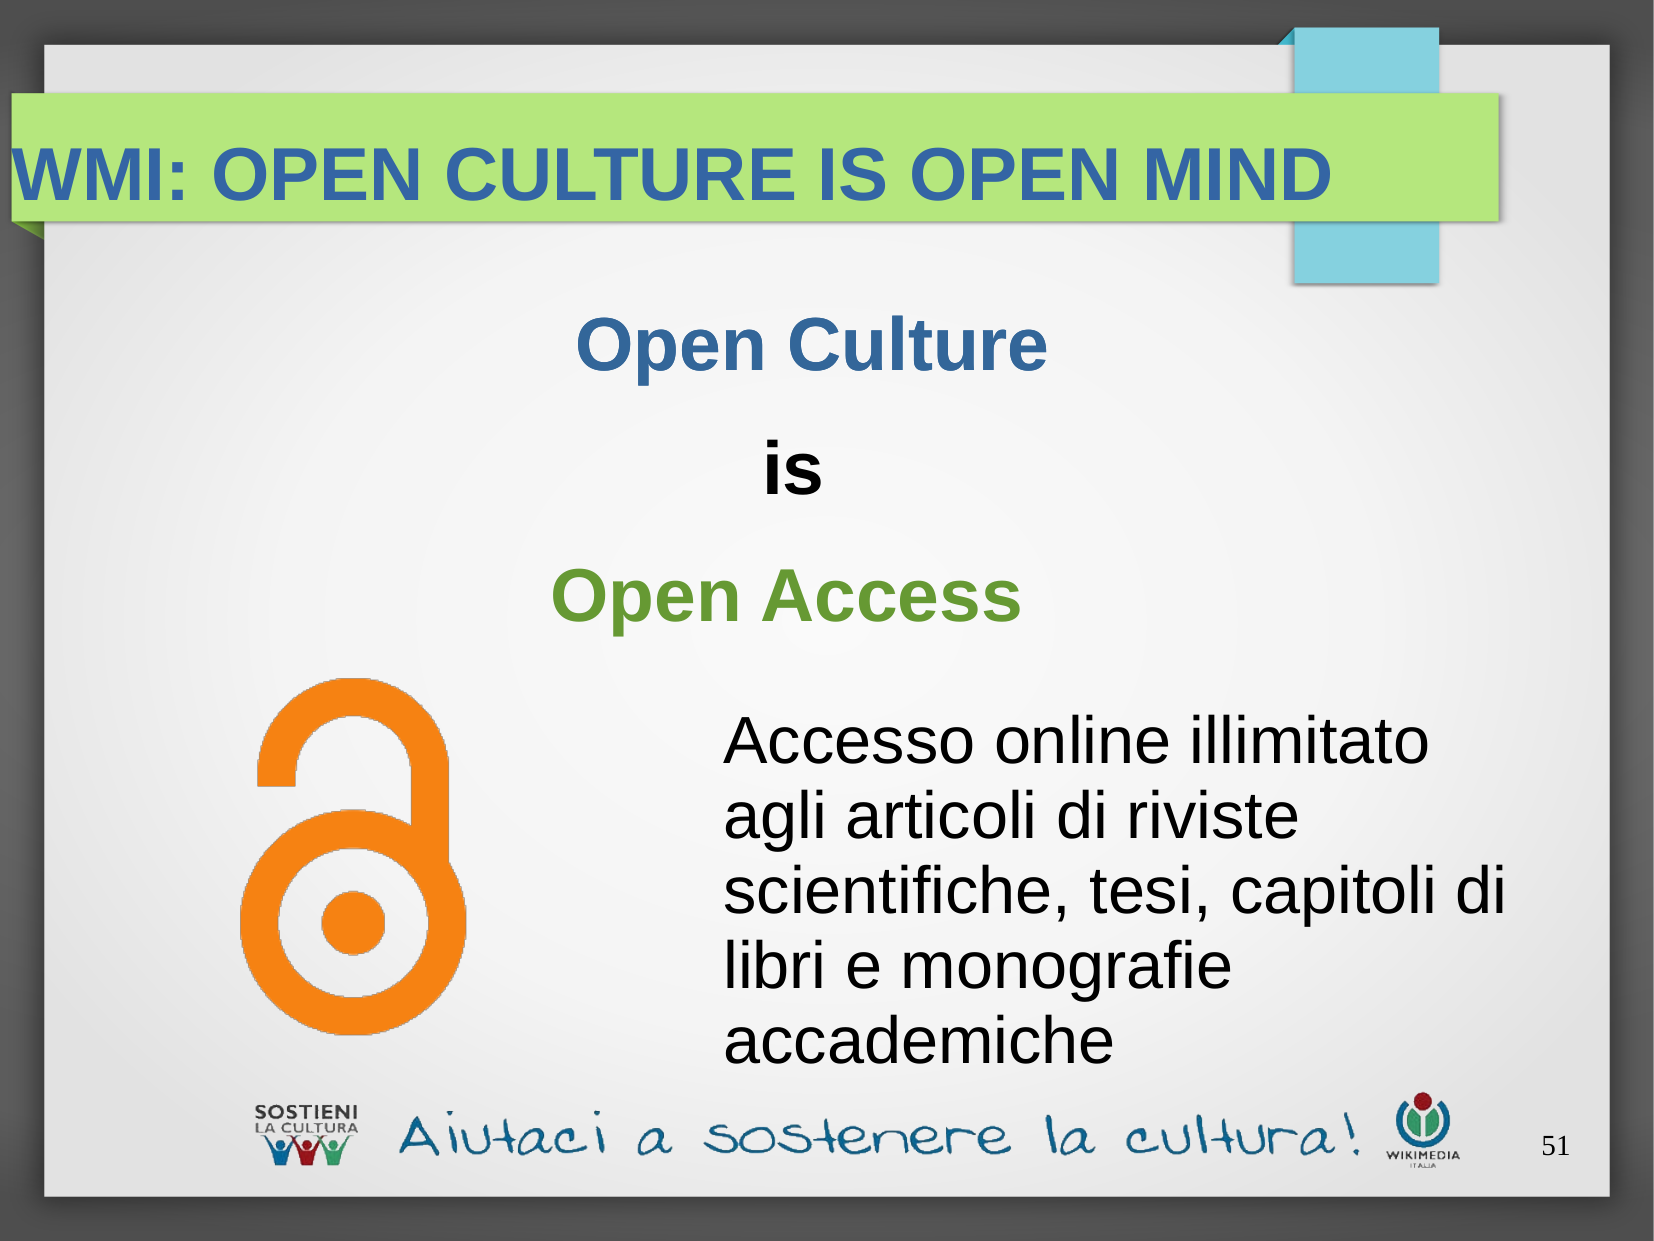

WMI: OPEN CULTURE IS OPEN MIND
Open Culture
Open Culture
is
Open Access
#
Accesso online illimitato agli articoli di riviste scientifiche, tesi, capitoli di libri e monografie accademiche
51